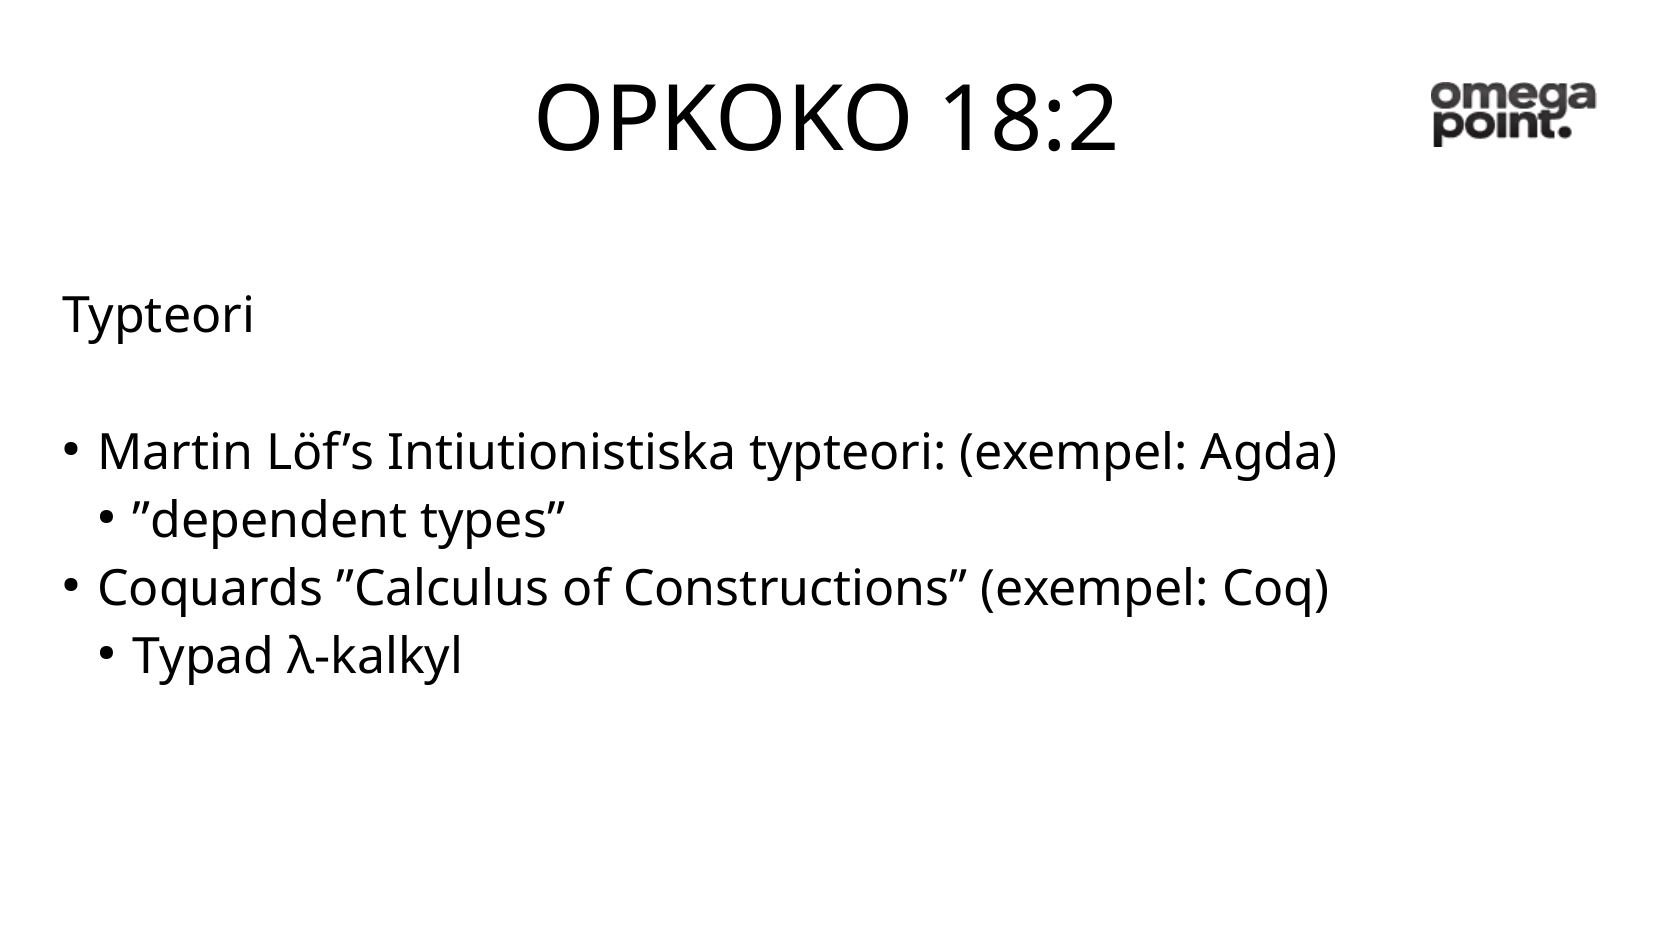

# OPKOKO 18:2
Typteori
Martin Löf’s Intiutionistiska typteori: (exempel: Agda)
”dependent types”
Coquards ”Calculus of Constructions” (exempel: Coq)
Typad λ-kalkyl